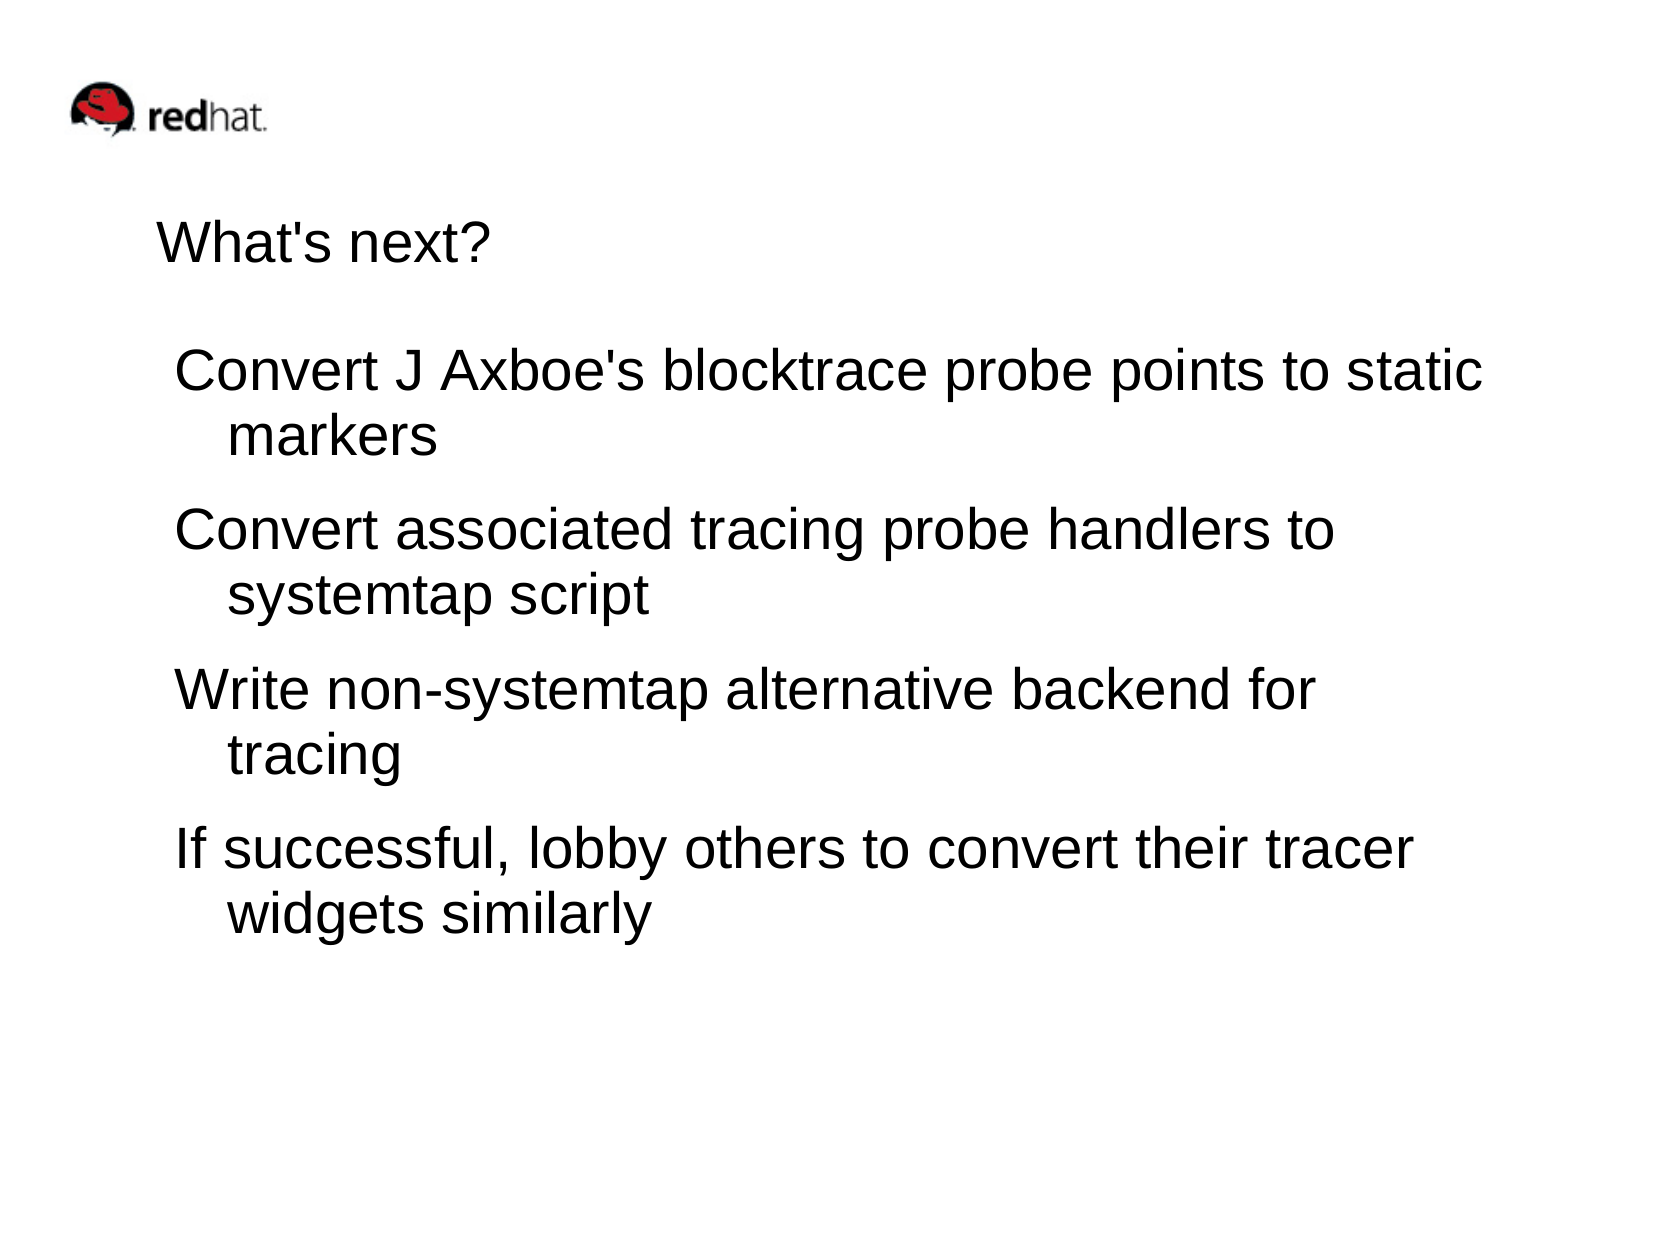

# What's next?
Convert J Axboe's blocktrace probe points to static markers
Convert associated tracing probe handlers to systemtap script
Write non-systemtap alternative backend for tracing
If successful, lobby others to convert their tracer widgets similarly